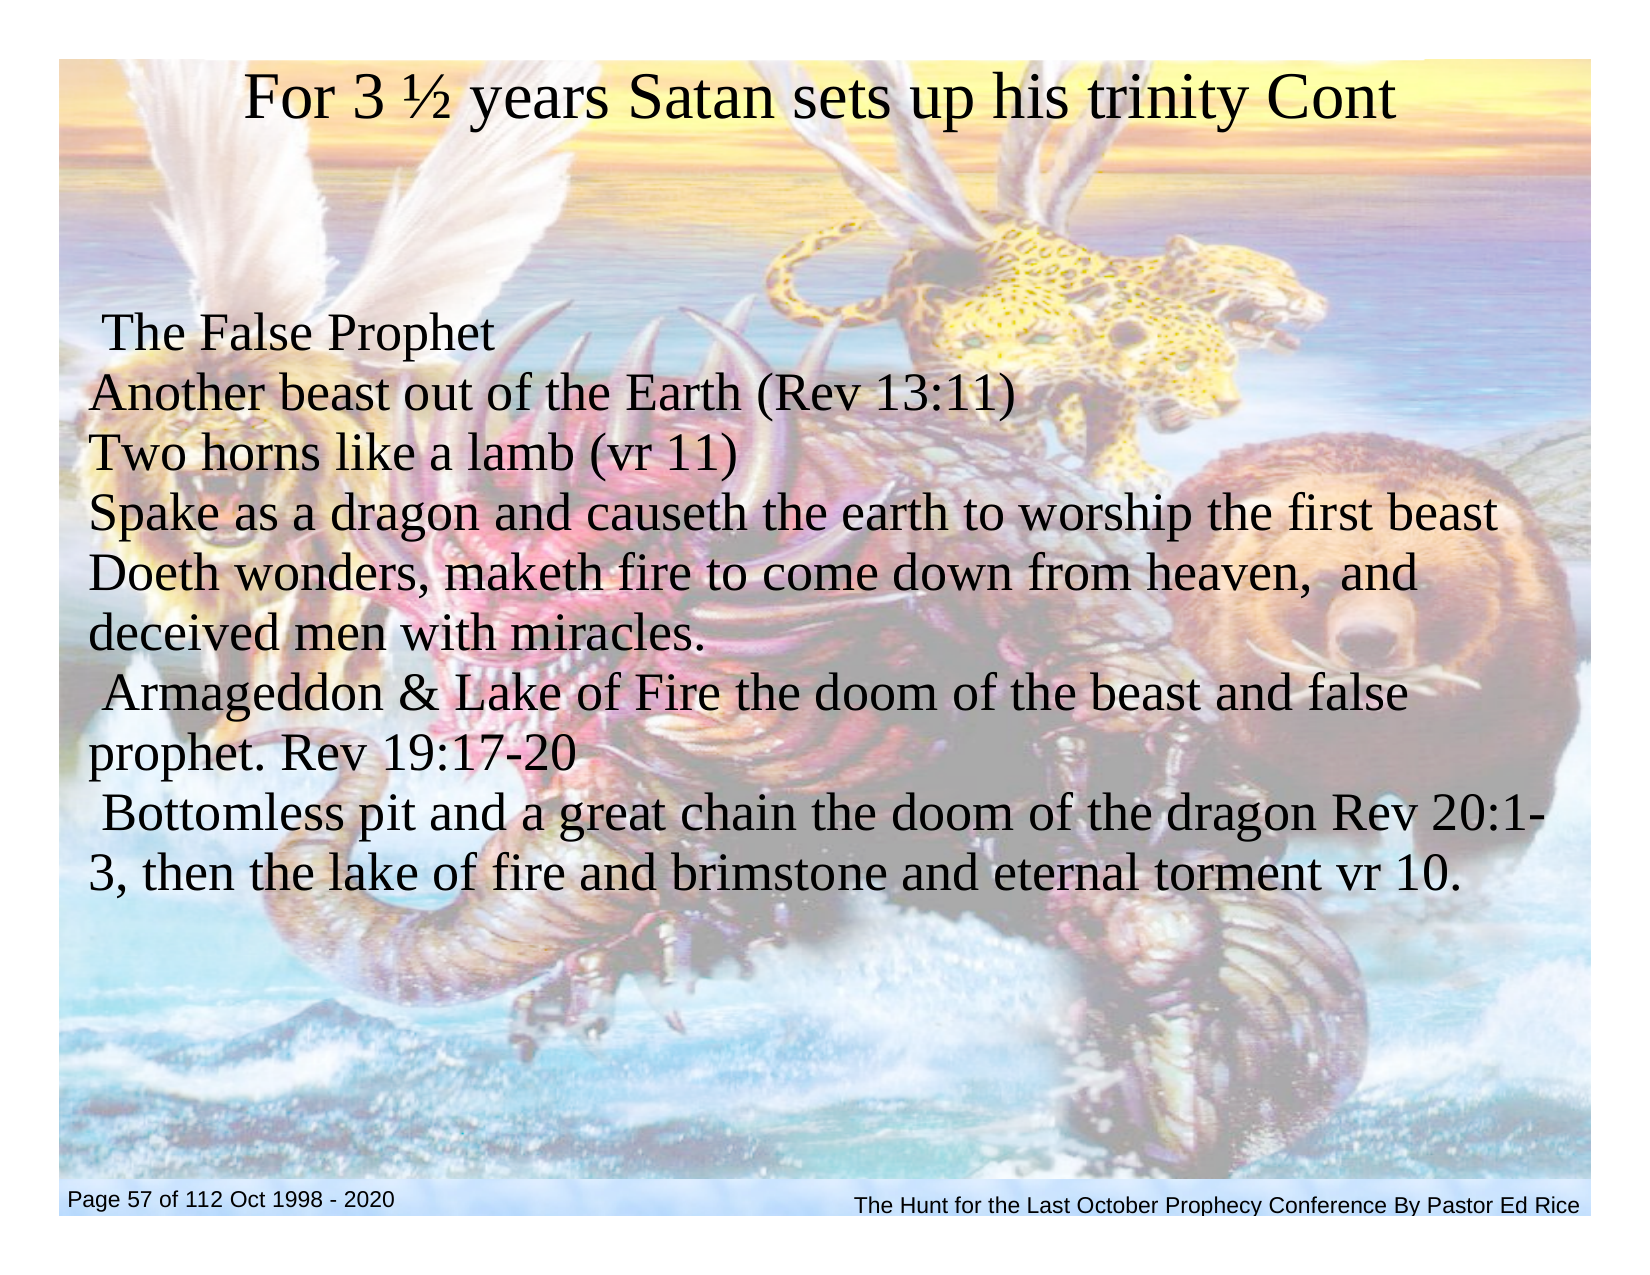

For 3 ½ years Satan sets up his trinity Cont
 The False Prophet
Another beast out of the Earth (Rev 13:11)
Two horns like a lamb (vr 11)
Spake as a dragon and causeth the earth to worship the first beast
Doeth wonders, maketh fire to come down from heaven, and deceived men with miracles.
 Armageddon & Lake of Fire the doom of the beast and false prophet. Rev 19:17-20
 Bottomless pit and a great chain the doom of the dragon Rev 20:1-3, then the lake of fire and brimstone and eternal torment vr 10.